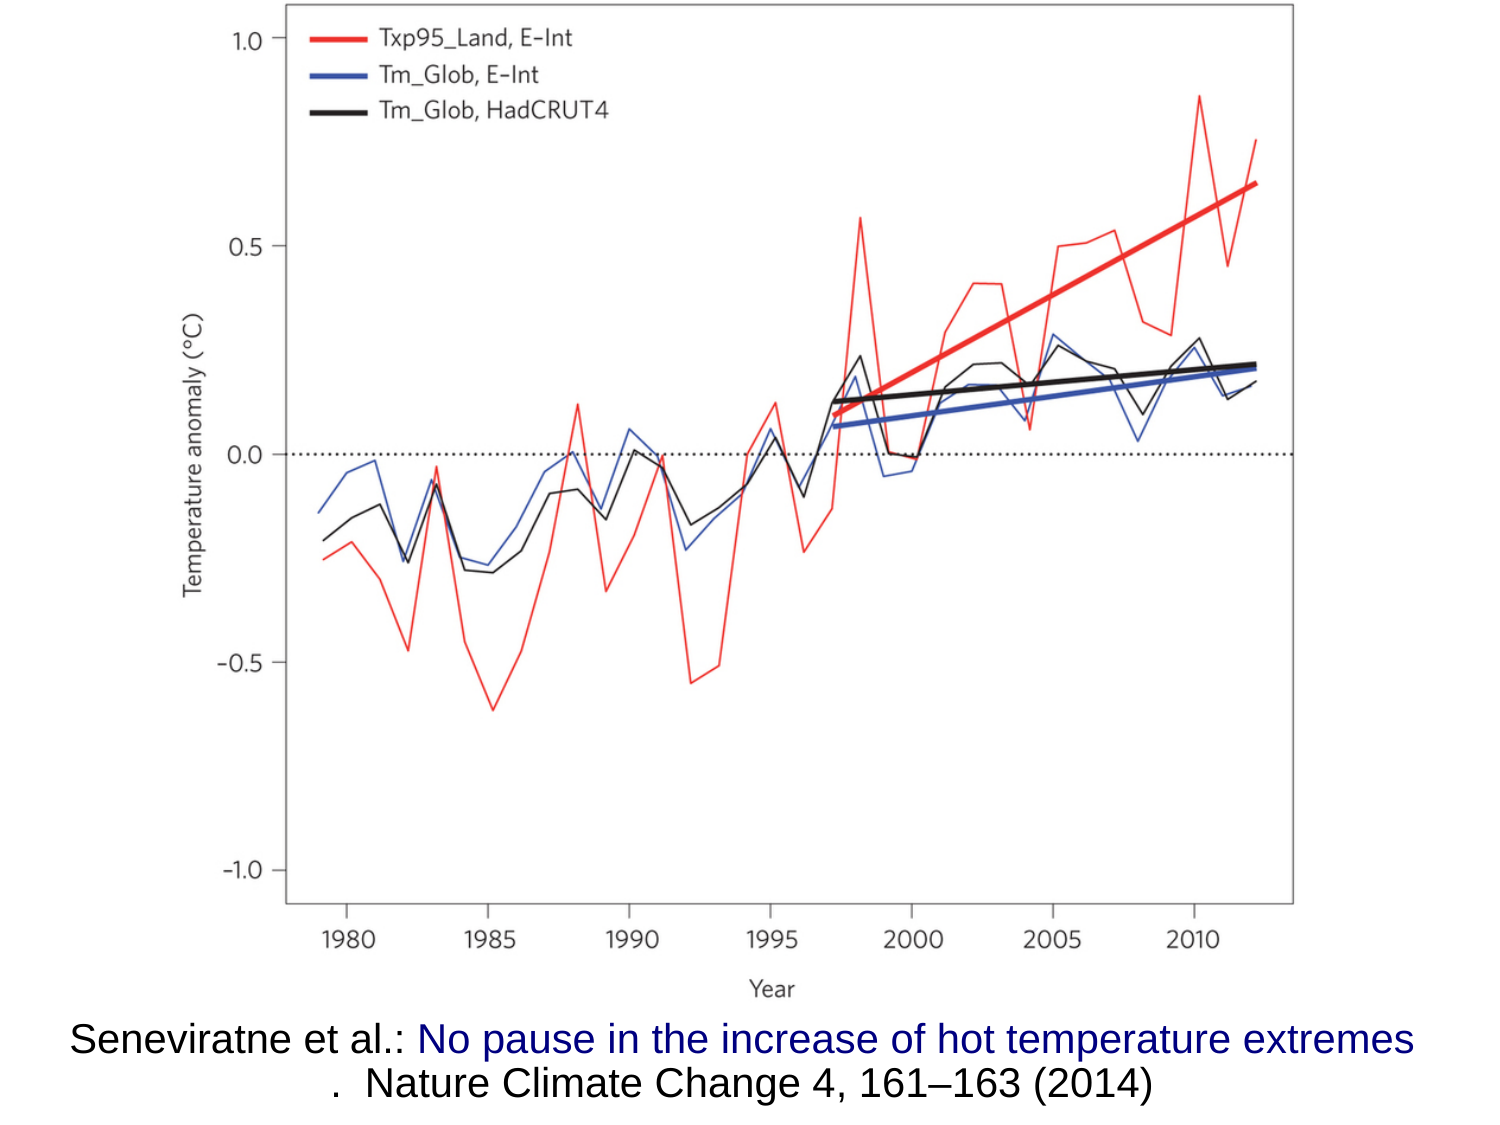

# Seneviratne et al.: No pause in the increase of hot temperature extremes. Nature Climate Change 4, 161–163 (2014)